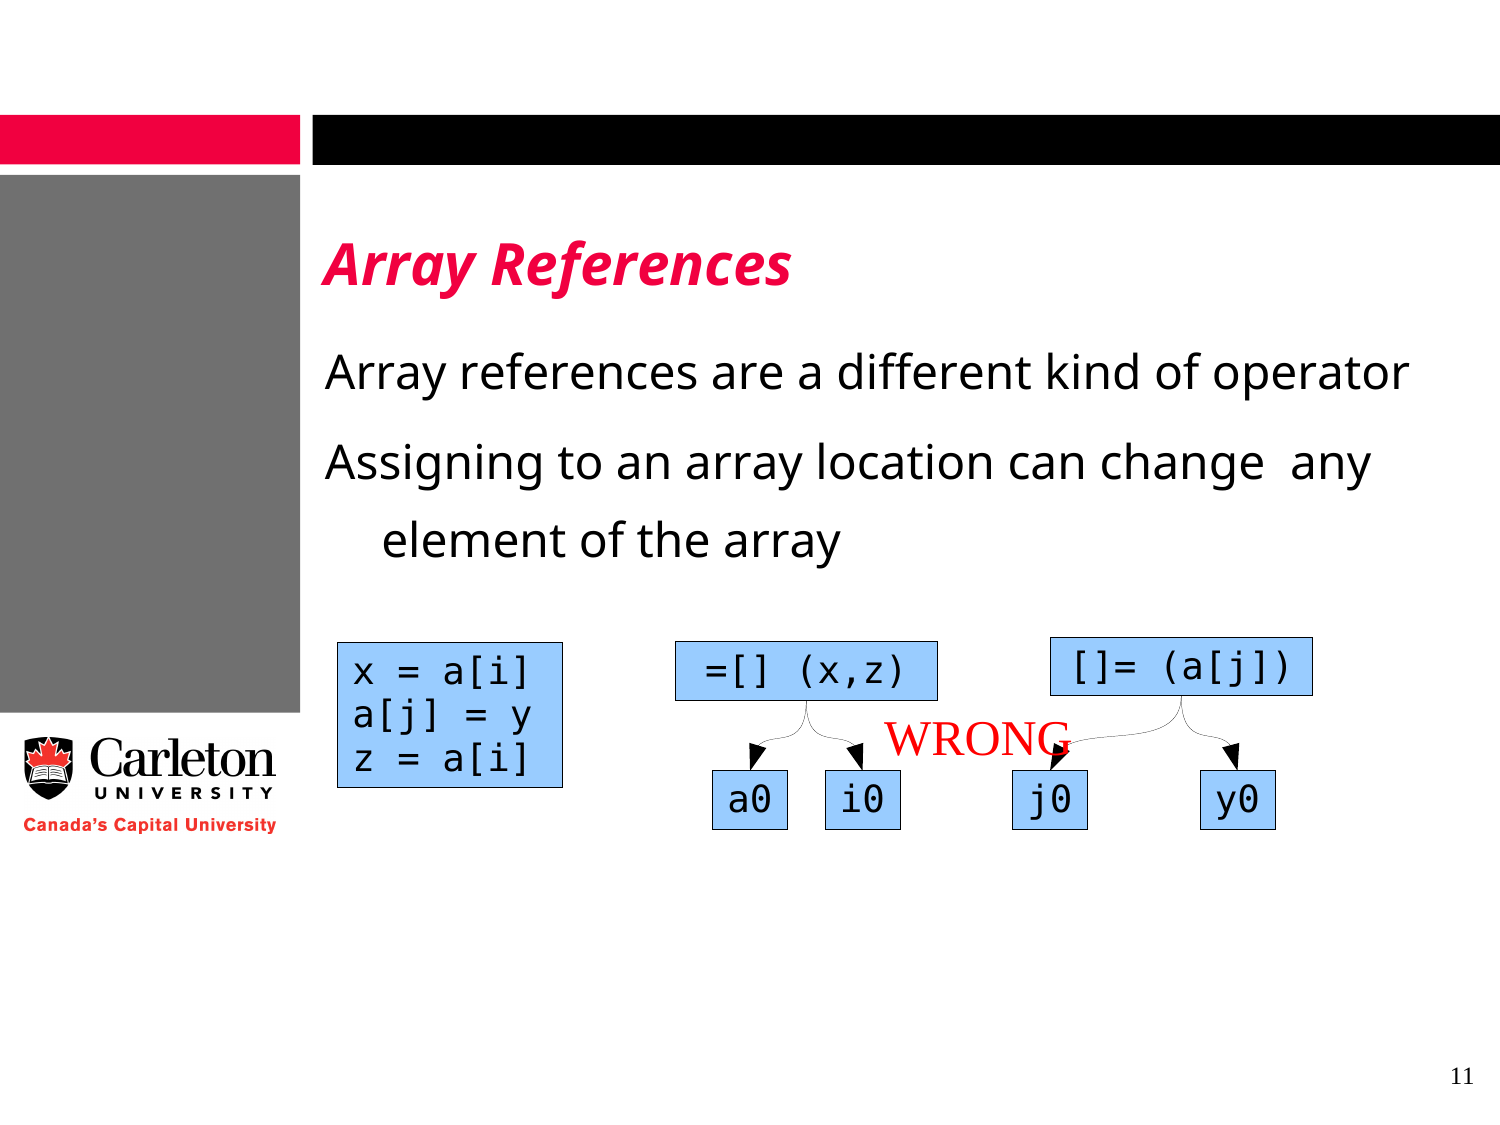

# Array References
Array references are a different kind of operator
Assigning to an array location can change any element of the array
[]= (a[j])
=[] (x,z)
x = a[i]
a[j] = y
z = a[i]
WRONG
a0
i0
j0
y0
11